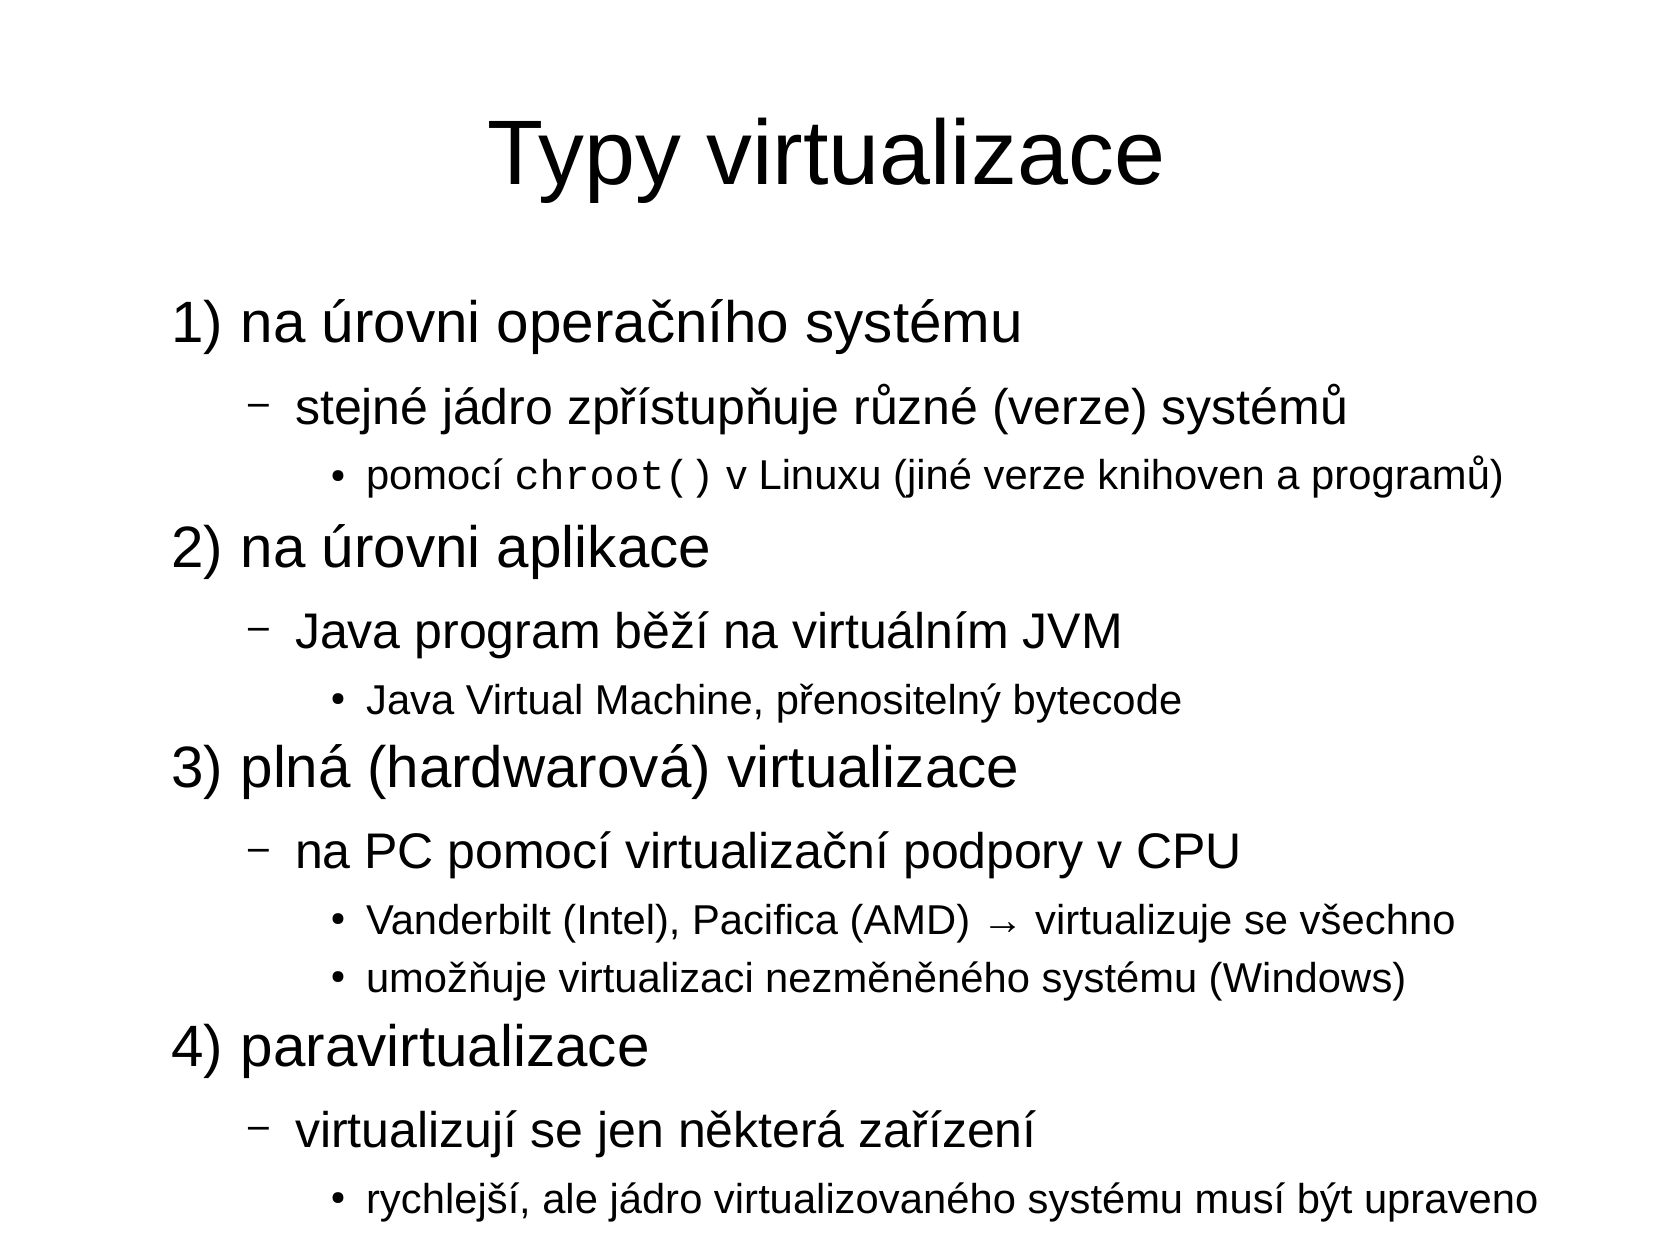

# Typy virtualizace
 na úrovni operačního systému
stejné jádro zpřístupňuje různé (verze) systémů
pomocí chroot() v Linuxu (jiné verze knihoven a programů)
 na úrovni aplikace
Java program běží na virtuálním JVM
Java Virtual Machine, přenositelný bytecode
 plná (hardwarová) virtualizace
na PC pomocí virtualizační podpory v CPU
Vanderbilt (Intel), Pacifica (AMD) → virtualizuje se všechno
umožňuje virtualizaci nezměněného systému (Windows)
 paravirtualizace
virtualizují se jen některá zařízení
rychlejší, ale jádro virtualizovaného systému musí být upraveno